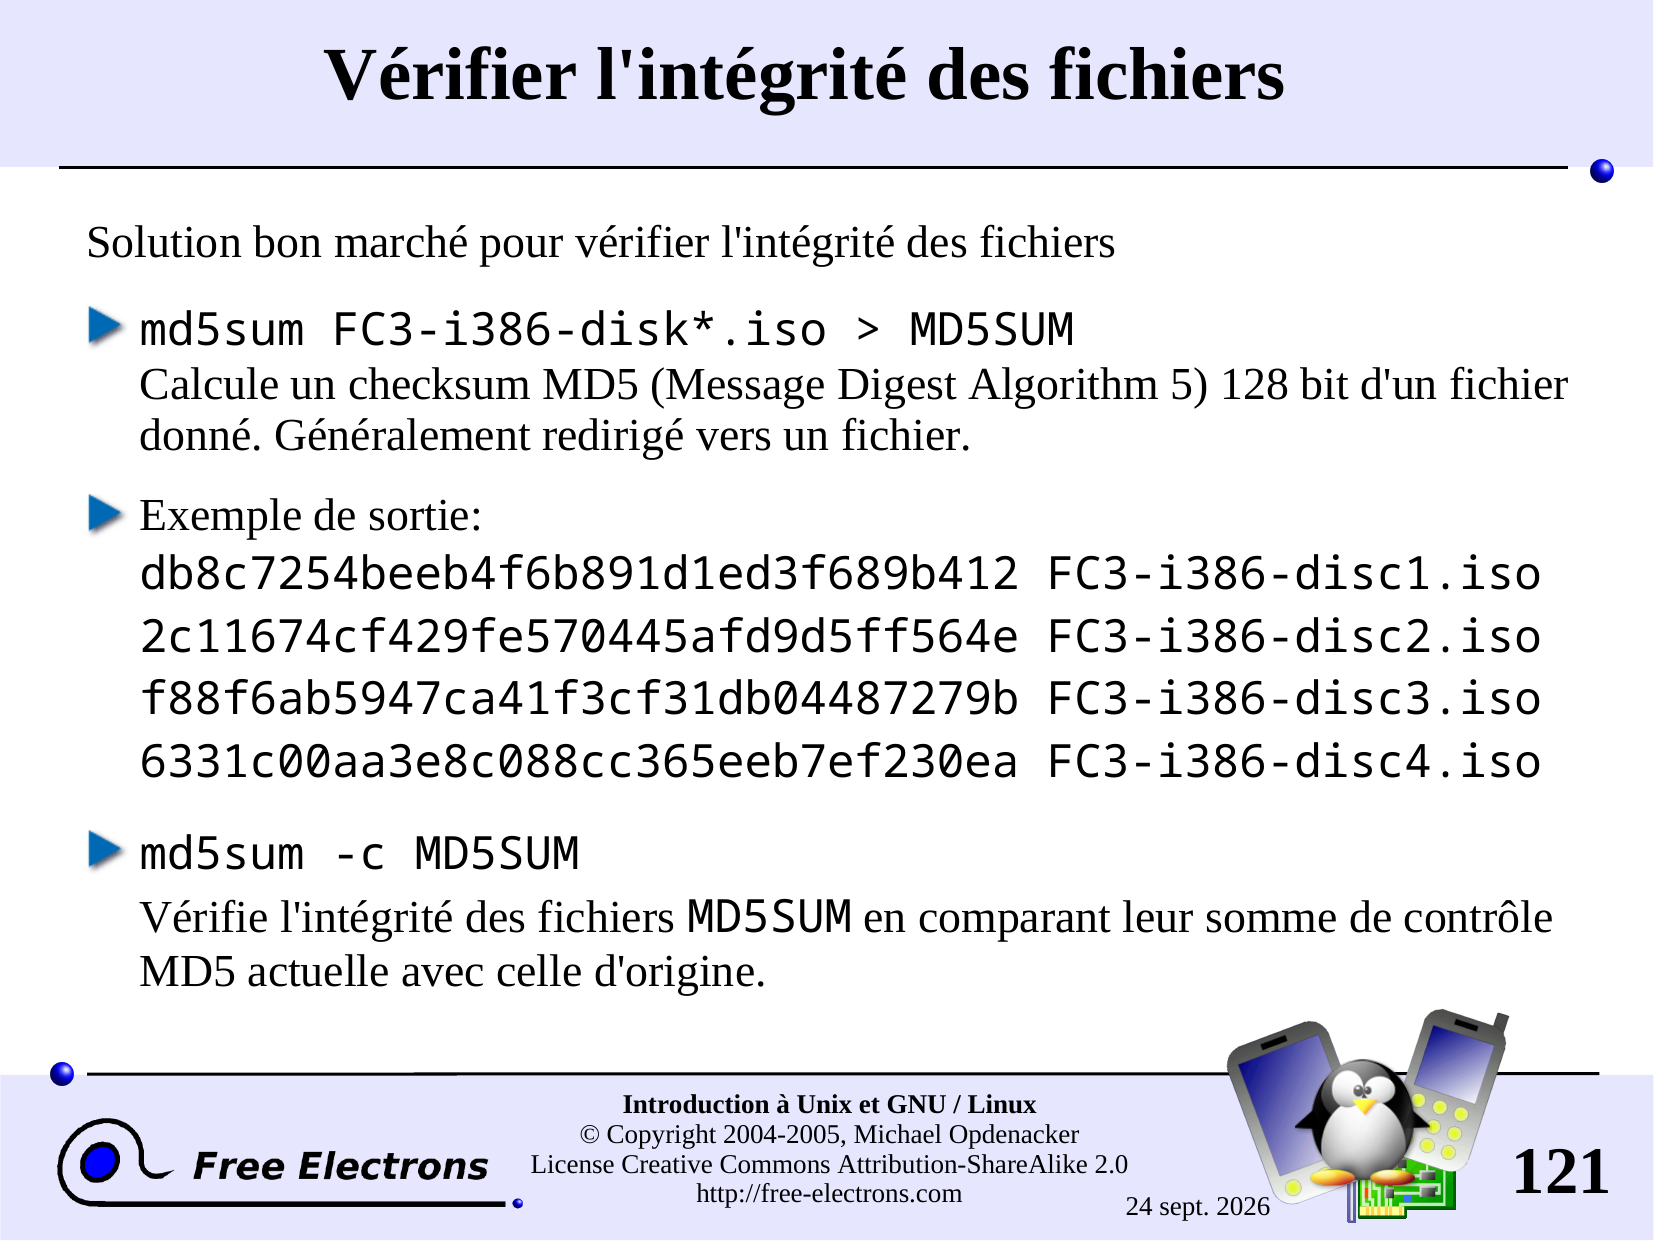

# Vérifier l'intégrité des fichiers
Solution bon marché pour vérifier l'intégrité des fichiers
md5sum FC3-i386-disk*.iso > MD5SUM
Calcule un checksum MD5 (Message Digest Algorithm 5) 128 bit d'un fichier donné. Généralement redirigé vers un fichier.
Exemple de sortie:
db8c7254beeb4f6b891d1ed3f689b412 FC3-i386-disc1.iso
2c11674cf429fe570445afd9d5ff564e FC3-i386-disc2.iso
f88f6ab5947ca41f3cf31db04487279b FC3-i386-disc3.iso
6331c00aa3e8c088cc365eeb7ef230ea FC3-i386-disc4.iso
md5sum -c MD5SUM
Vérifie l'intégrité des fichiers MD5SUM en comparant leur somme de contrôle MD5 actuelle avec celle d'origine.